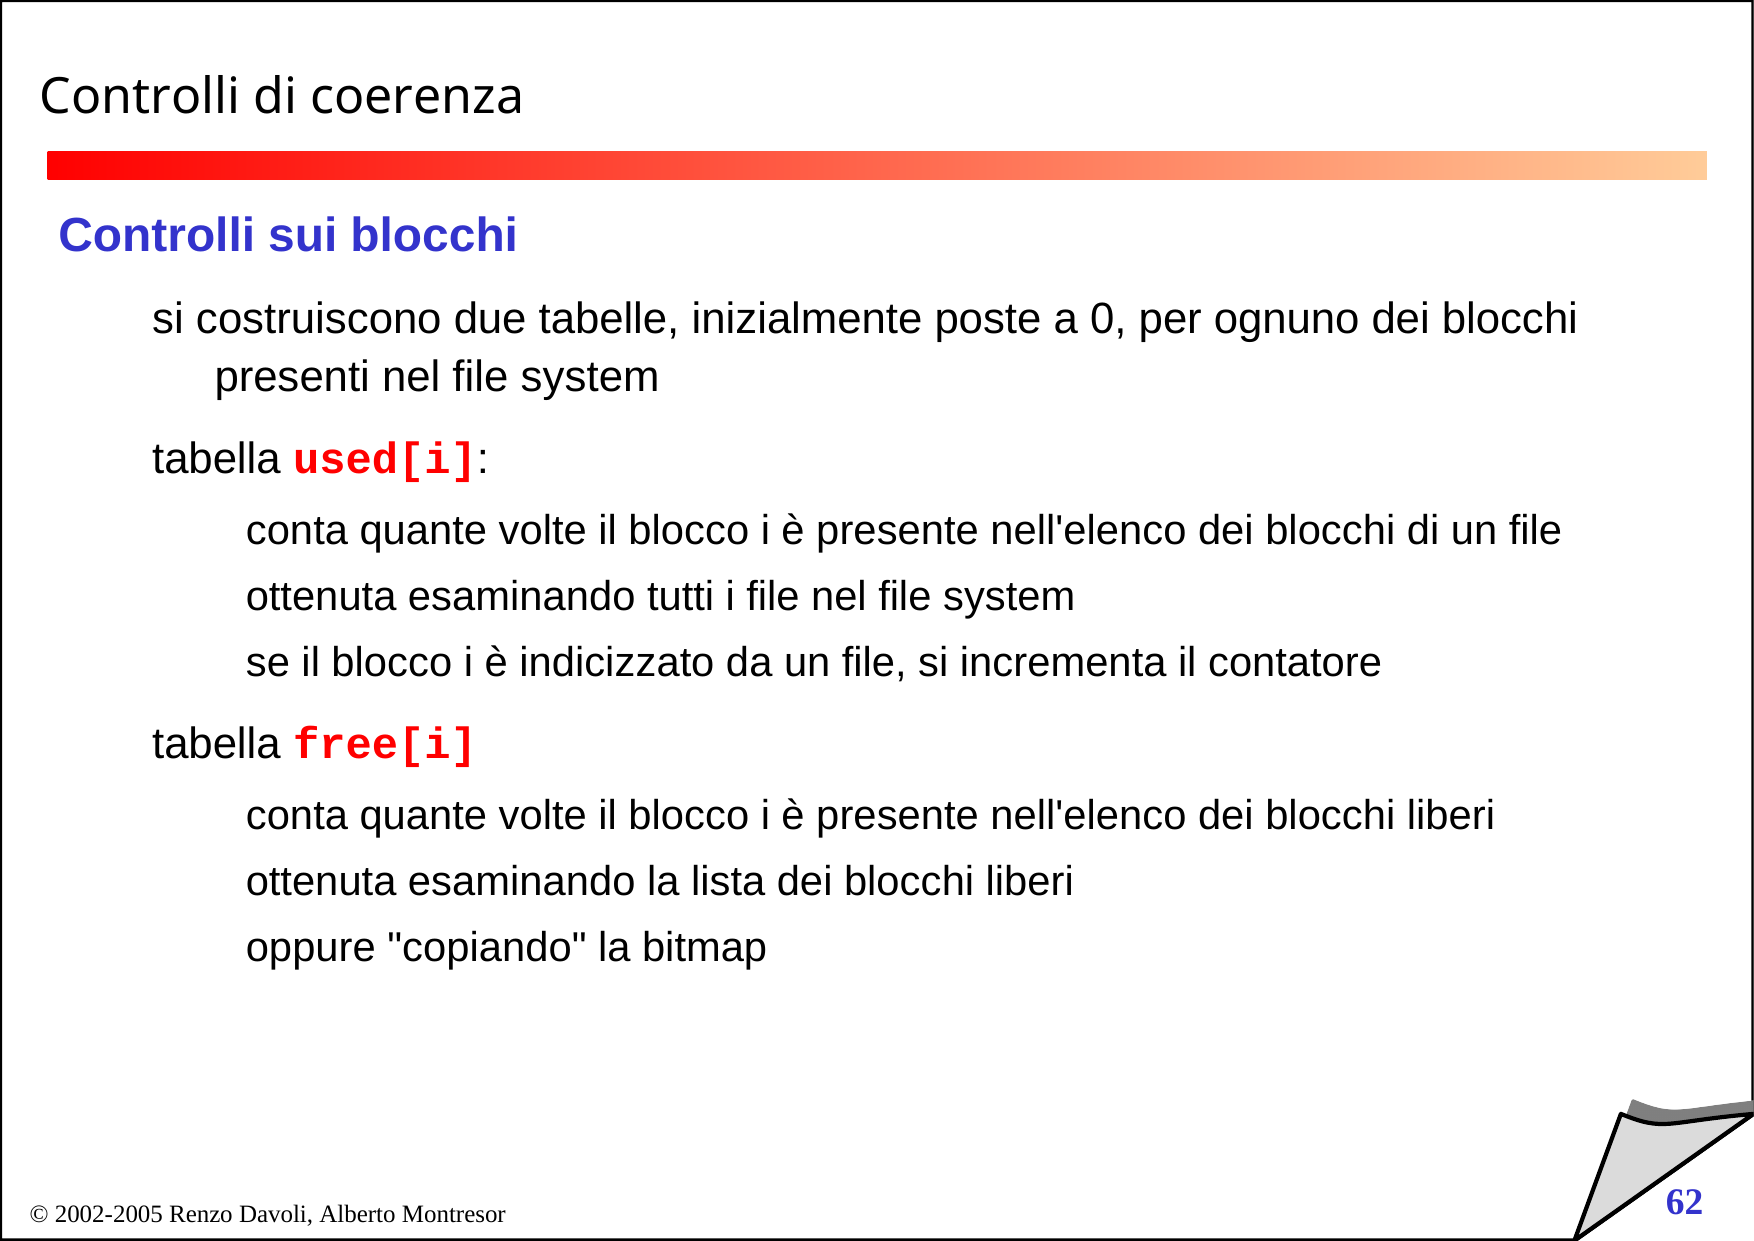

# Controlli di coerenza
Controlli sui blocchi
si costruiscono due tabelle, inizialmente poste a 0, per ognuno dei blocchi presenti nel file system
tabella used[i]:
conta quante volte il blocco i è presente nell'elenco dei blocchi di un file
ottenuta esaminando tutti i file nel file system
se il blocco i è indicizzato da un file, si incrementa il contatore
tabella free[i]
conta quante volte il blocco i è presente nell'elenco dei blocchi liberi
ottenuta esaminando la lista dei blocchi liberi
oppure "copiando" la bitmap